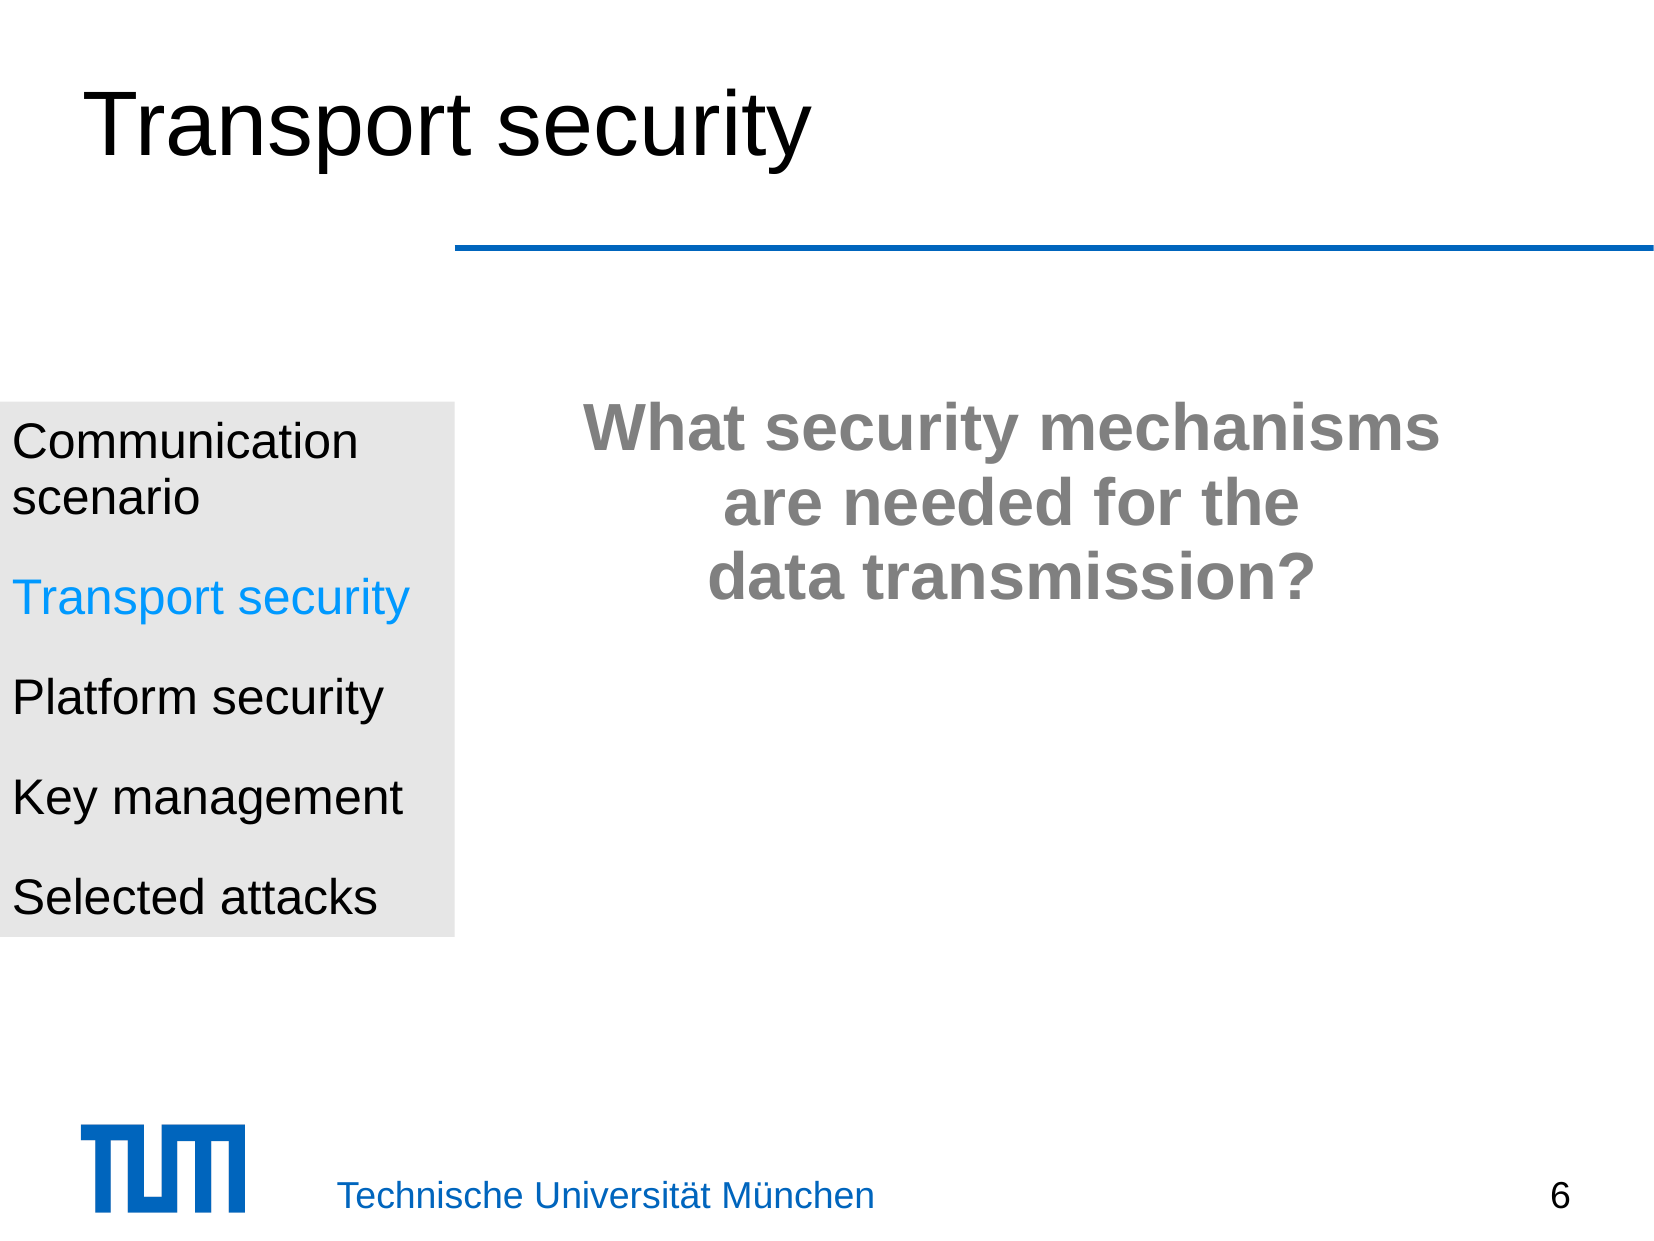

# Transport security
What security mechanisms
are needed for the
data transmission?
Communication scenario
Transport security
Platform security
Key management
Selected attacks
6